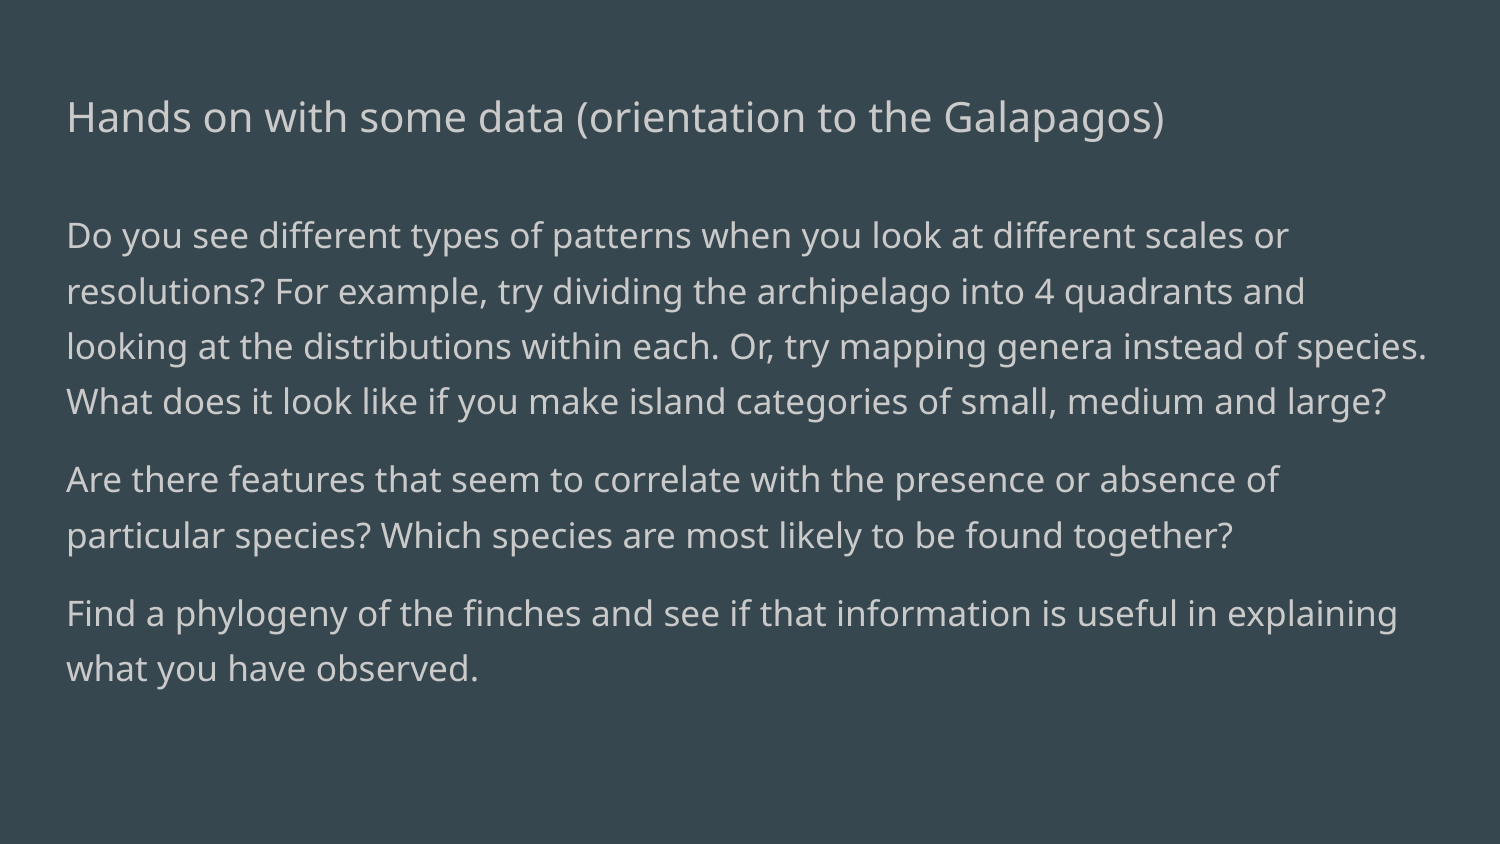

# Hands on with some data (orientation to the Galapagos)
Do you see different types of patterns when you look at different scales or resolutions? For example, try dividing the archipelago into 4 quadrants and looking at the distributions within each. Or, try mapping genera instead of species. What does it look like if you make island categories of small, medium and large?
Are there features that seem to correlate with the presence or absence of particular species? Which species are most likely to be found together?
Find a phylogeny of the finches and see if that information is useful in explaining what you have observed.